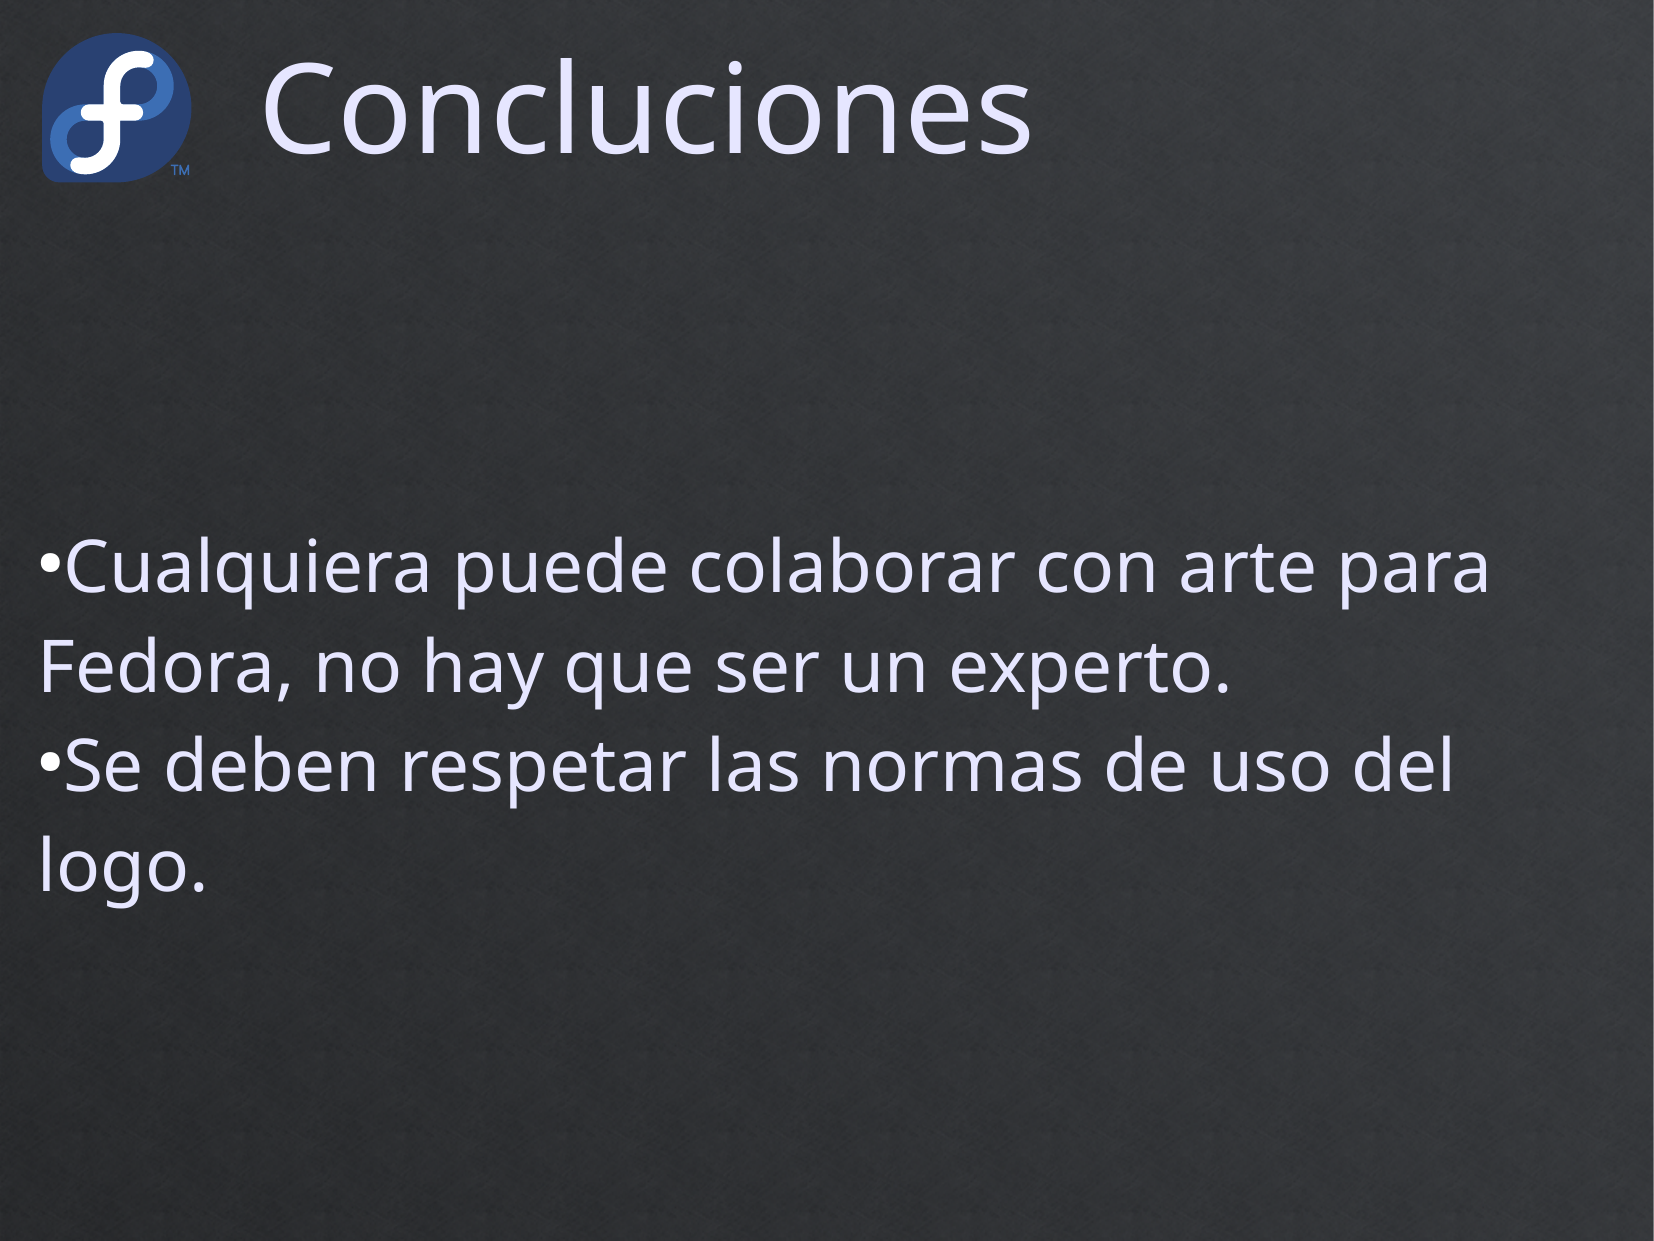

# Concluciones
Cualquiera puede colaborar con arte para Fedora, no hay que ser un experto.
Se deben respetar las normas de uso del logo.